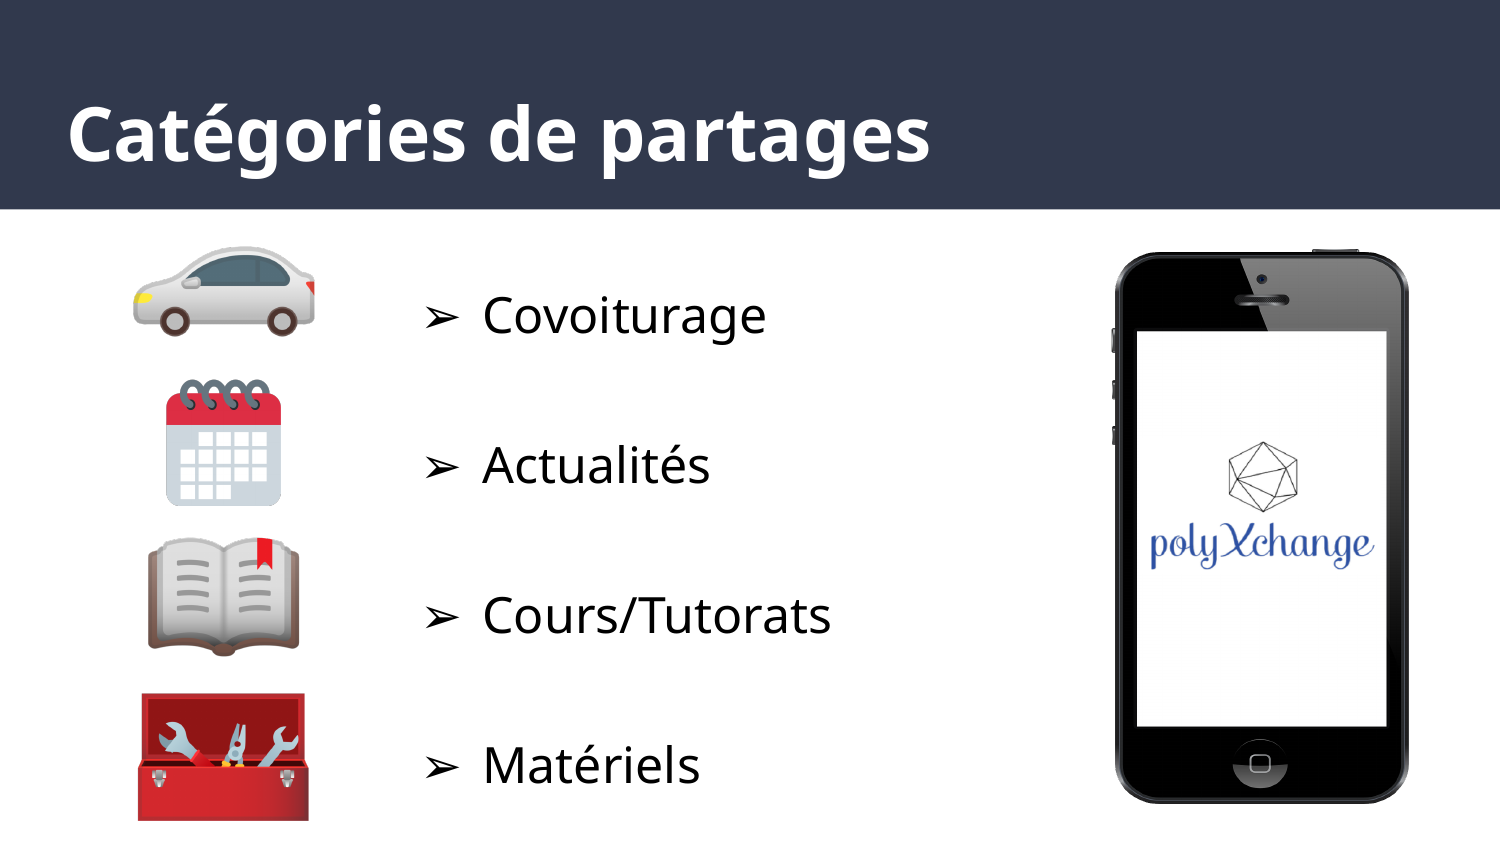

Catégories de partages
Covoiturage
Actualités
Cours/Tutorats
Matériels
#